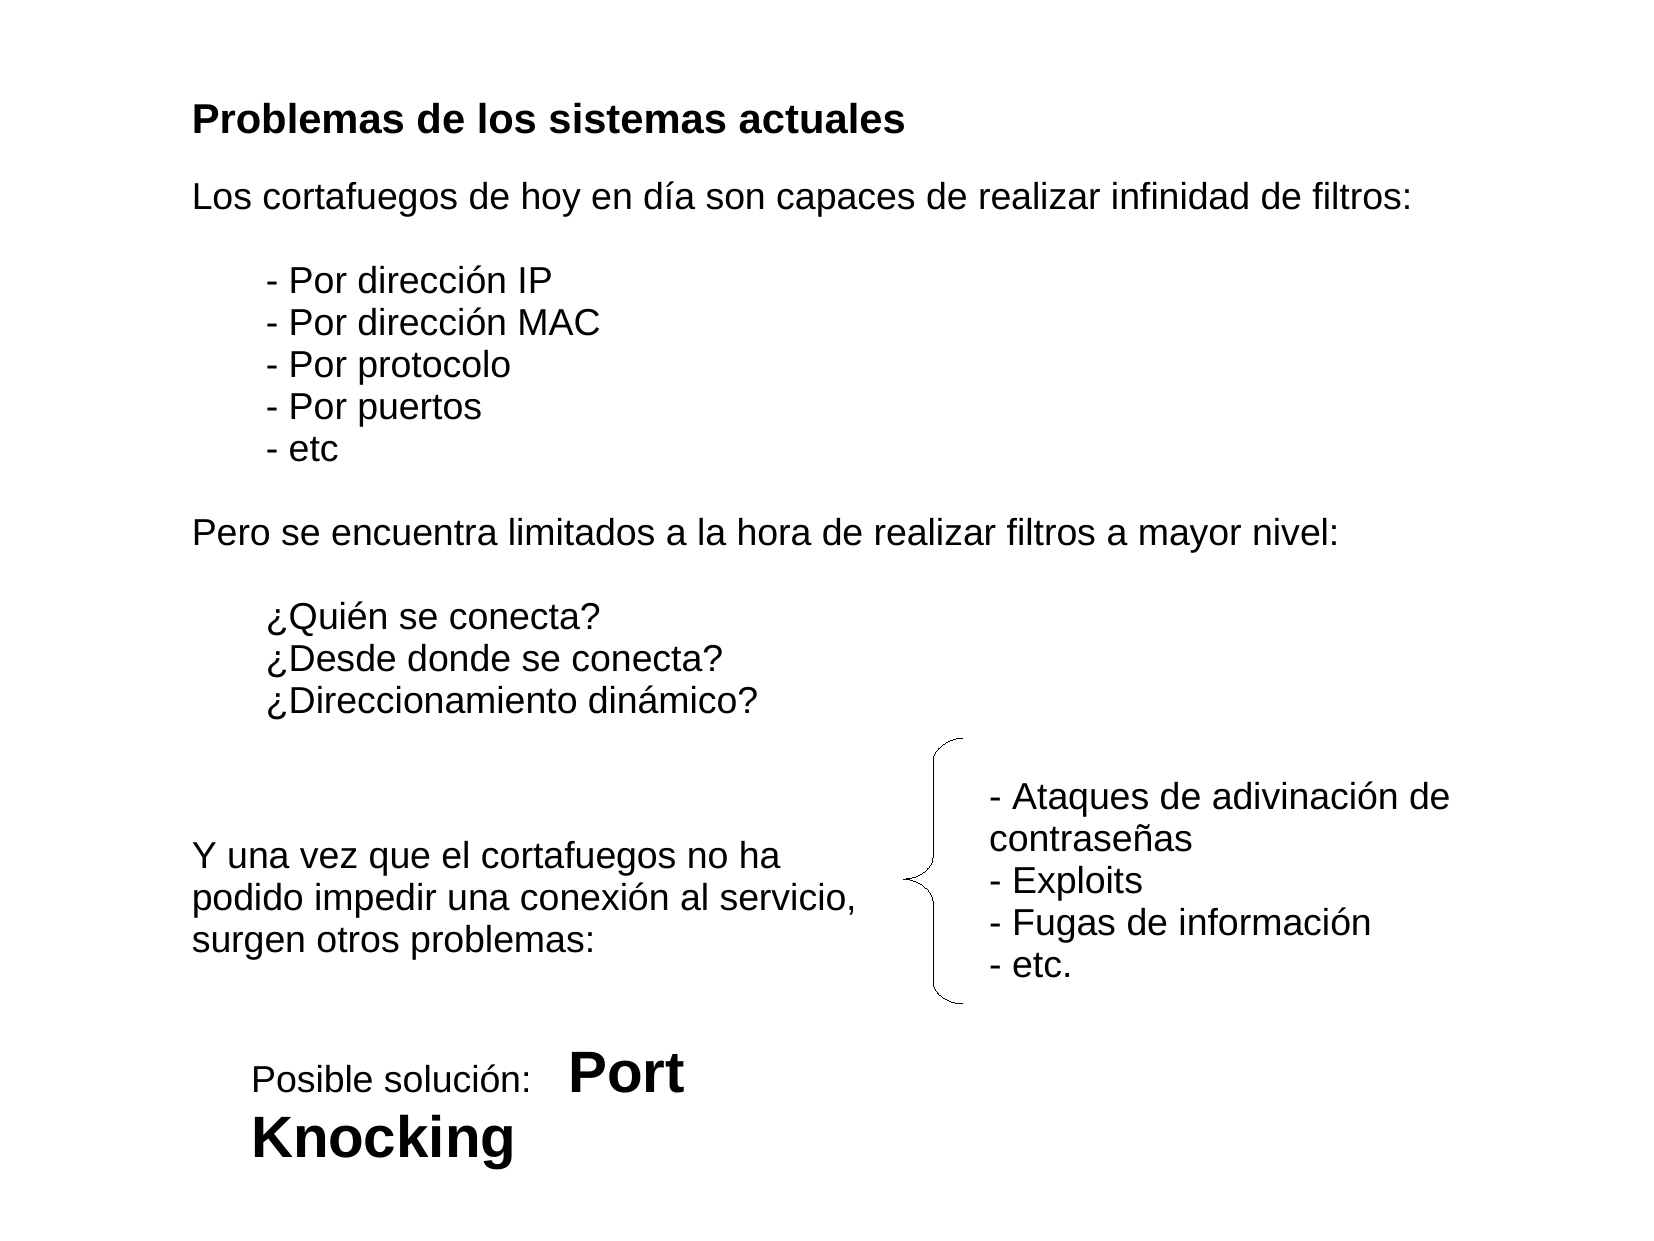

Problemas de los sistemas actuales
Los cortafuegos de hoy en día son capaces de realizar infinidad de filtros:
	- Por dirección IP
	- Por dirección MAC
	- Por protocolo
	- Por puertos
	- etc
Pero se encuentra limitados a la hora de realizar filtros a mayor nivel:
	¿Quién se conecta?
	¿Desde donde se conecta?
	¿Direccionamiento dinámico?
- Ataques de adivinación de contraseñas
- Exploits
- Fugas de información
- etc.
Y una vez que el cortafuegos no ha podido impedir una conexión al servicio, surgen otros problemas:
Posible solución: Port Knocking